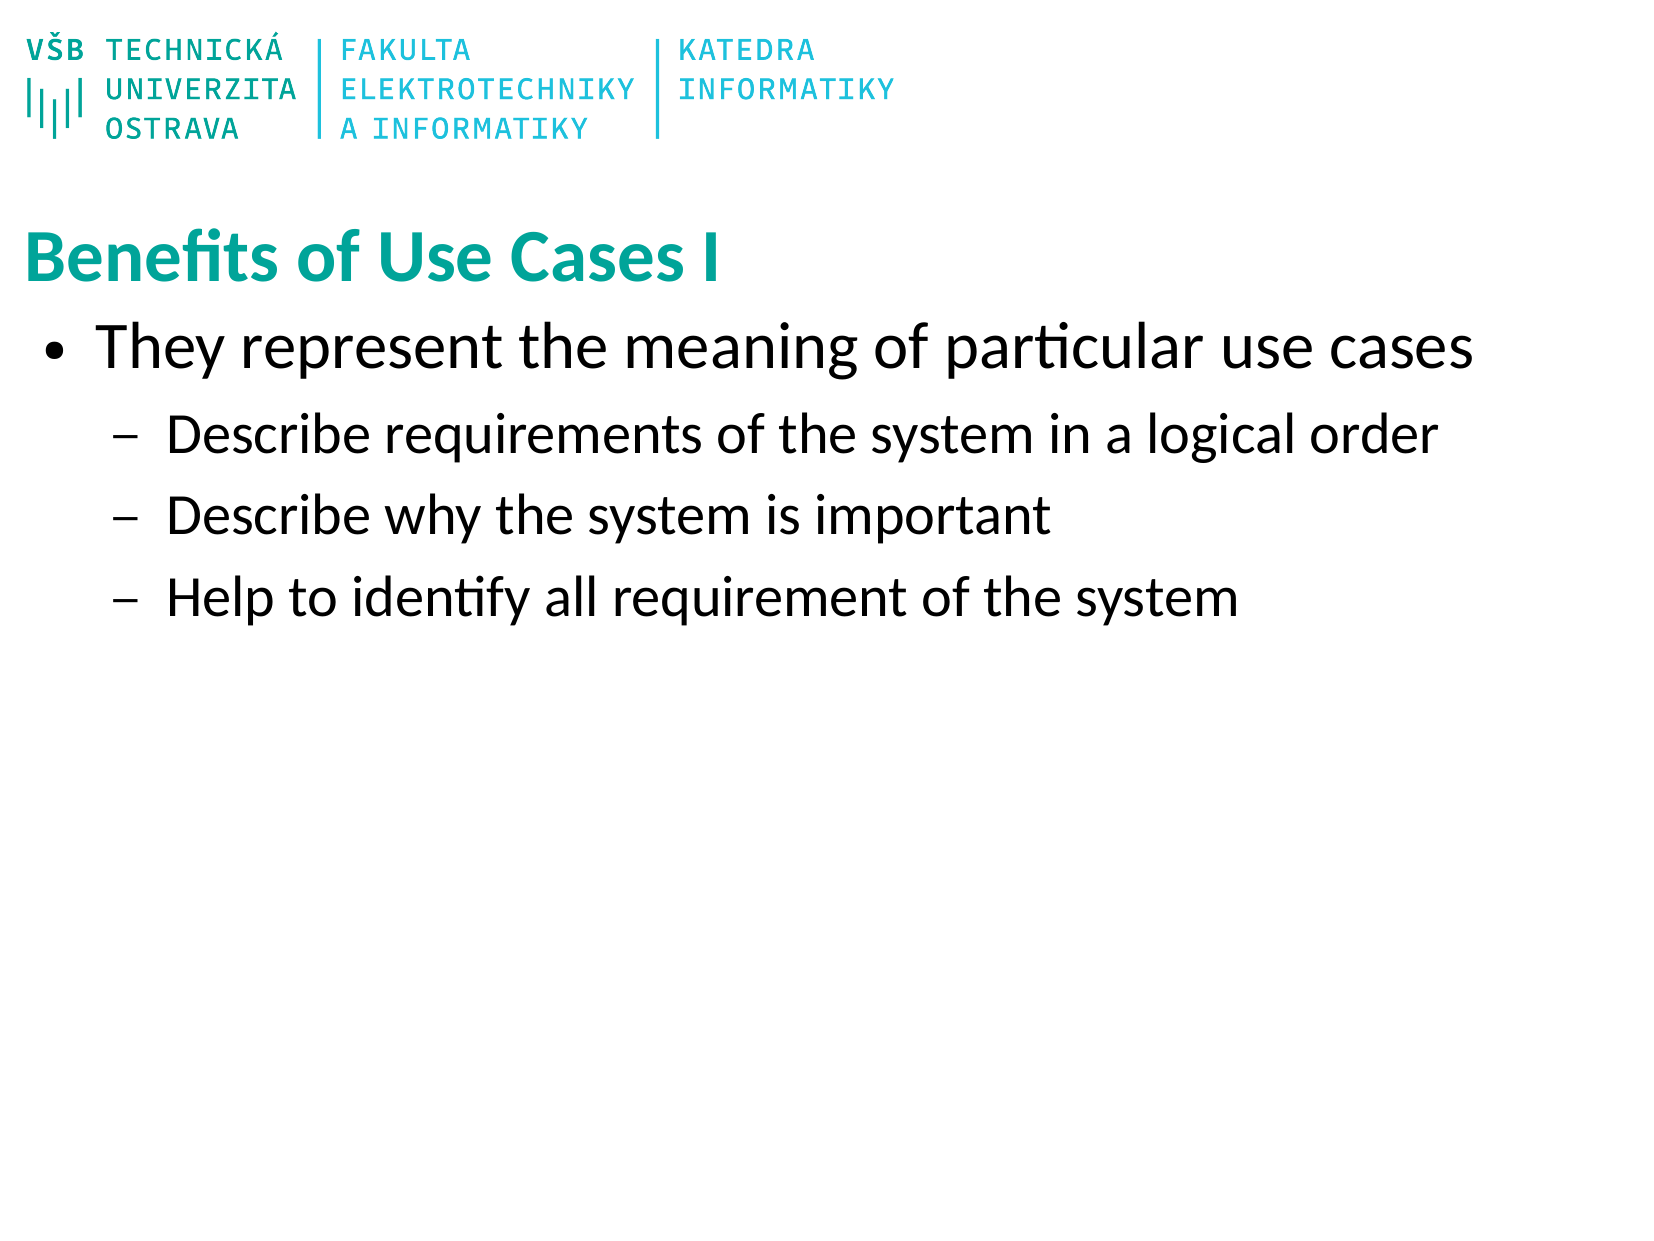

# Benefits of Use Cases I
They represent the meaning of particular use cases
Describe requirements of the system in a logical order
Describe why the system is important
Help to identify all requirement of the system